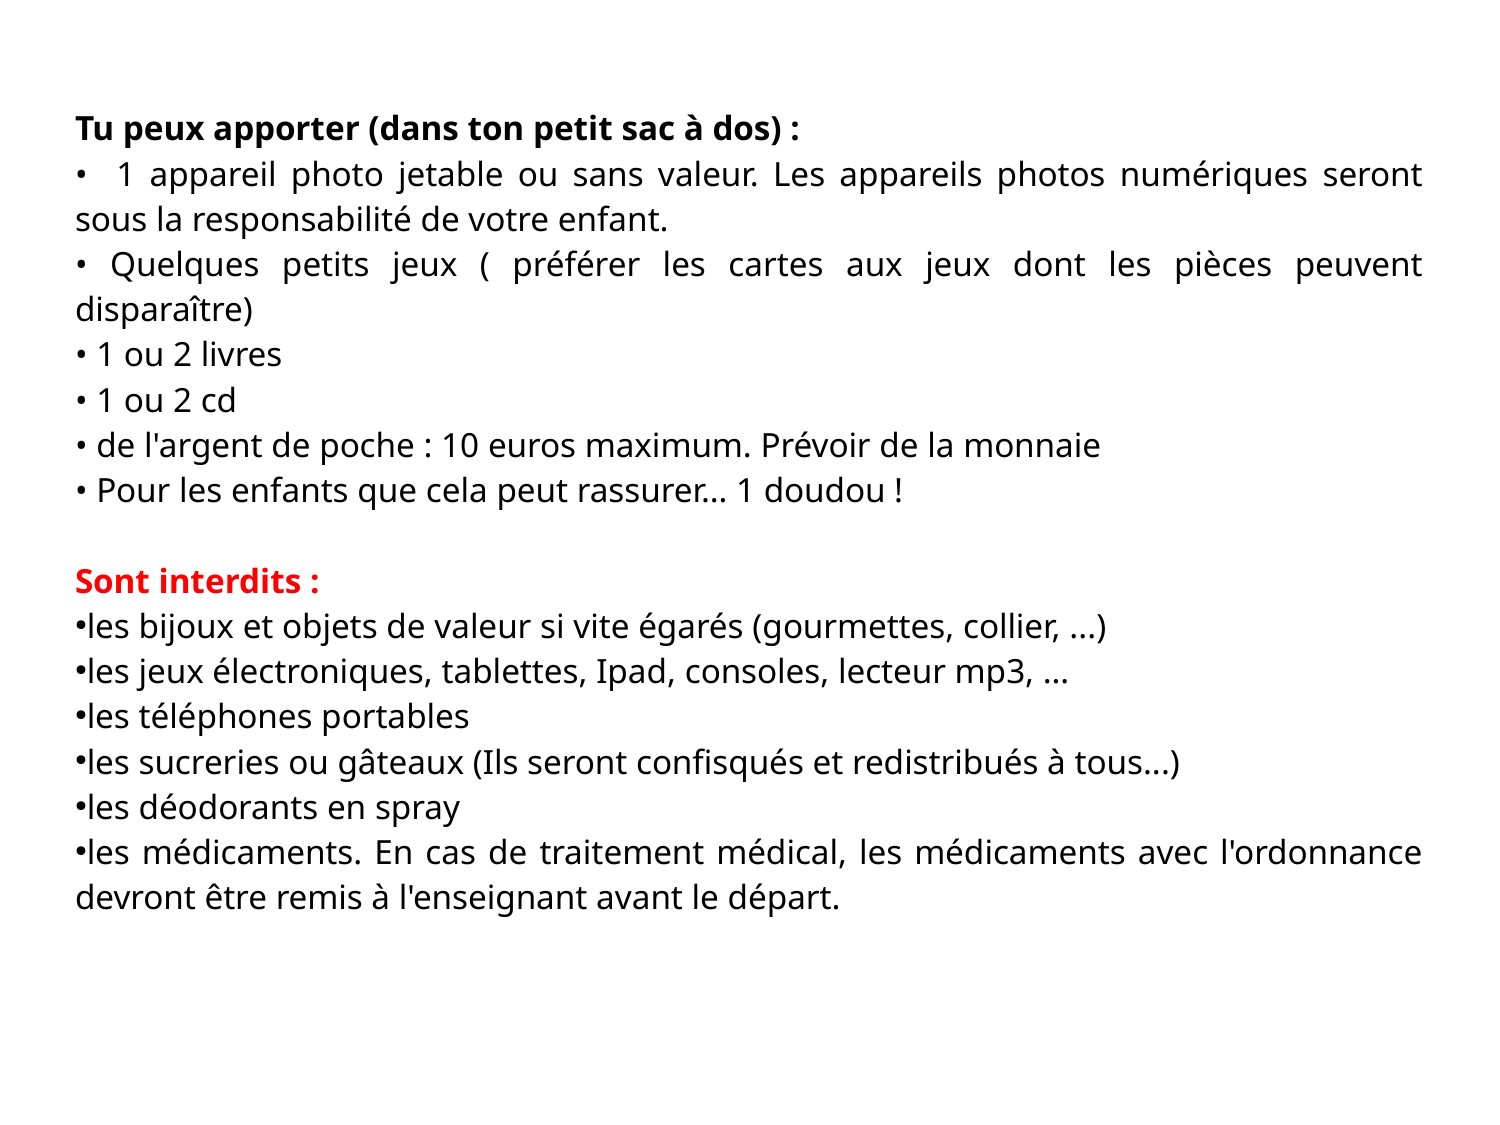

# Tu peux apporter (dans ton petit sac à dos) :
• 1 appareil photo jetable ou sans valeur. Les appareils photos numériques seront sous la responsabilité de votre enfant.
• Quelques petits jeux ( préférer les cartes aux jeux dont les pièces peuvent disparaître)
• 1 ou 2 livres
• 1 ou 2 cd
• de l'argent de poche : 10 euros maximum. Prévoir de la monnaie
• Pour les enfants que cela peut rassurer… 1 doudou !
Sont interdits :
les bijoux et objets de valeur si vite égarés (gourmettes, collier, ...)
les jeux électroniques, tablettes, Ipad, consoles, lecteur mp3, …
les téléphones portables
les sucreries ou gâteaux (Ils seront confisqués et redistribués à tous...)
les déodorants en spray
les médicaments. En cas de traitement médical, les médicaments avec l'ordonnance devront être remis à l'enseignant avant le départ.